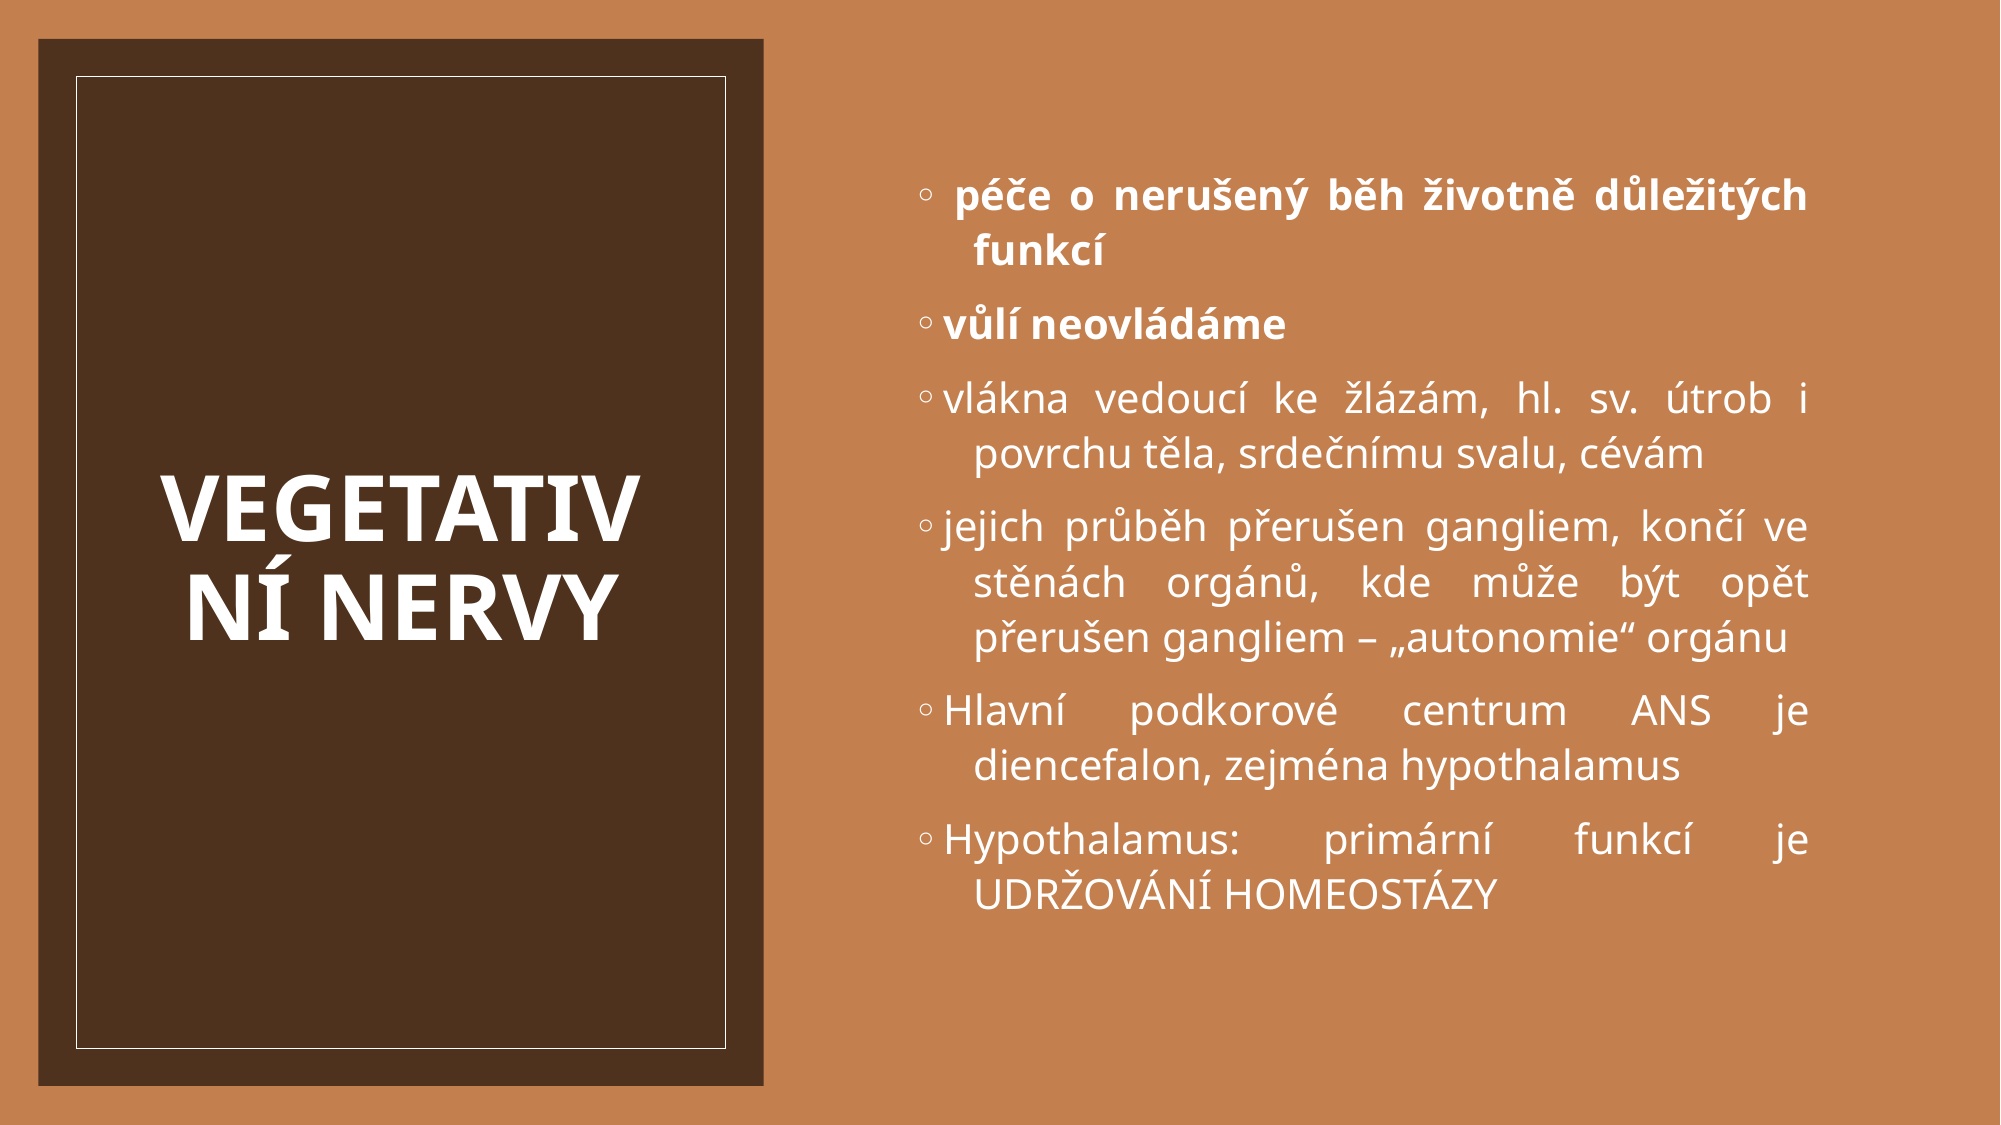

péče o nerušený běh životně důležitých funkcí
vůlí neovládáme
vlákna vedoucí ke žlázám, hl. sv. útrob i povrchu těla, srdečnímu svalu, cévám
jejich průběh přerušen gangliem, končí ve stěnách orgánů, kde může být opět přerušen gangliem – „autonomie“ orgánu
Hlavní podkorové centrum ANS je diencefalon, zejména hypothalamus
Hypothalamus: primární funkcí je UDRŽOVÁNÍ HOMEOSTÁZY
# VEGETATIVNÍ NERVY